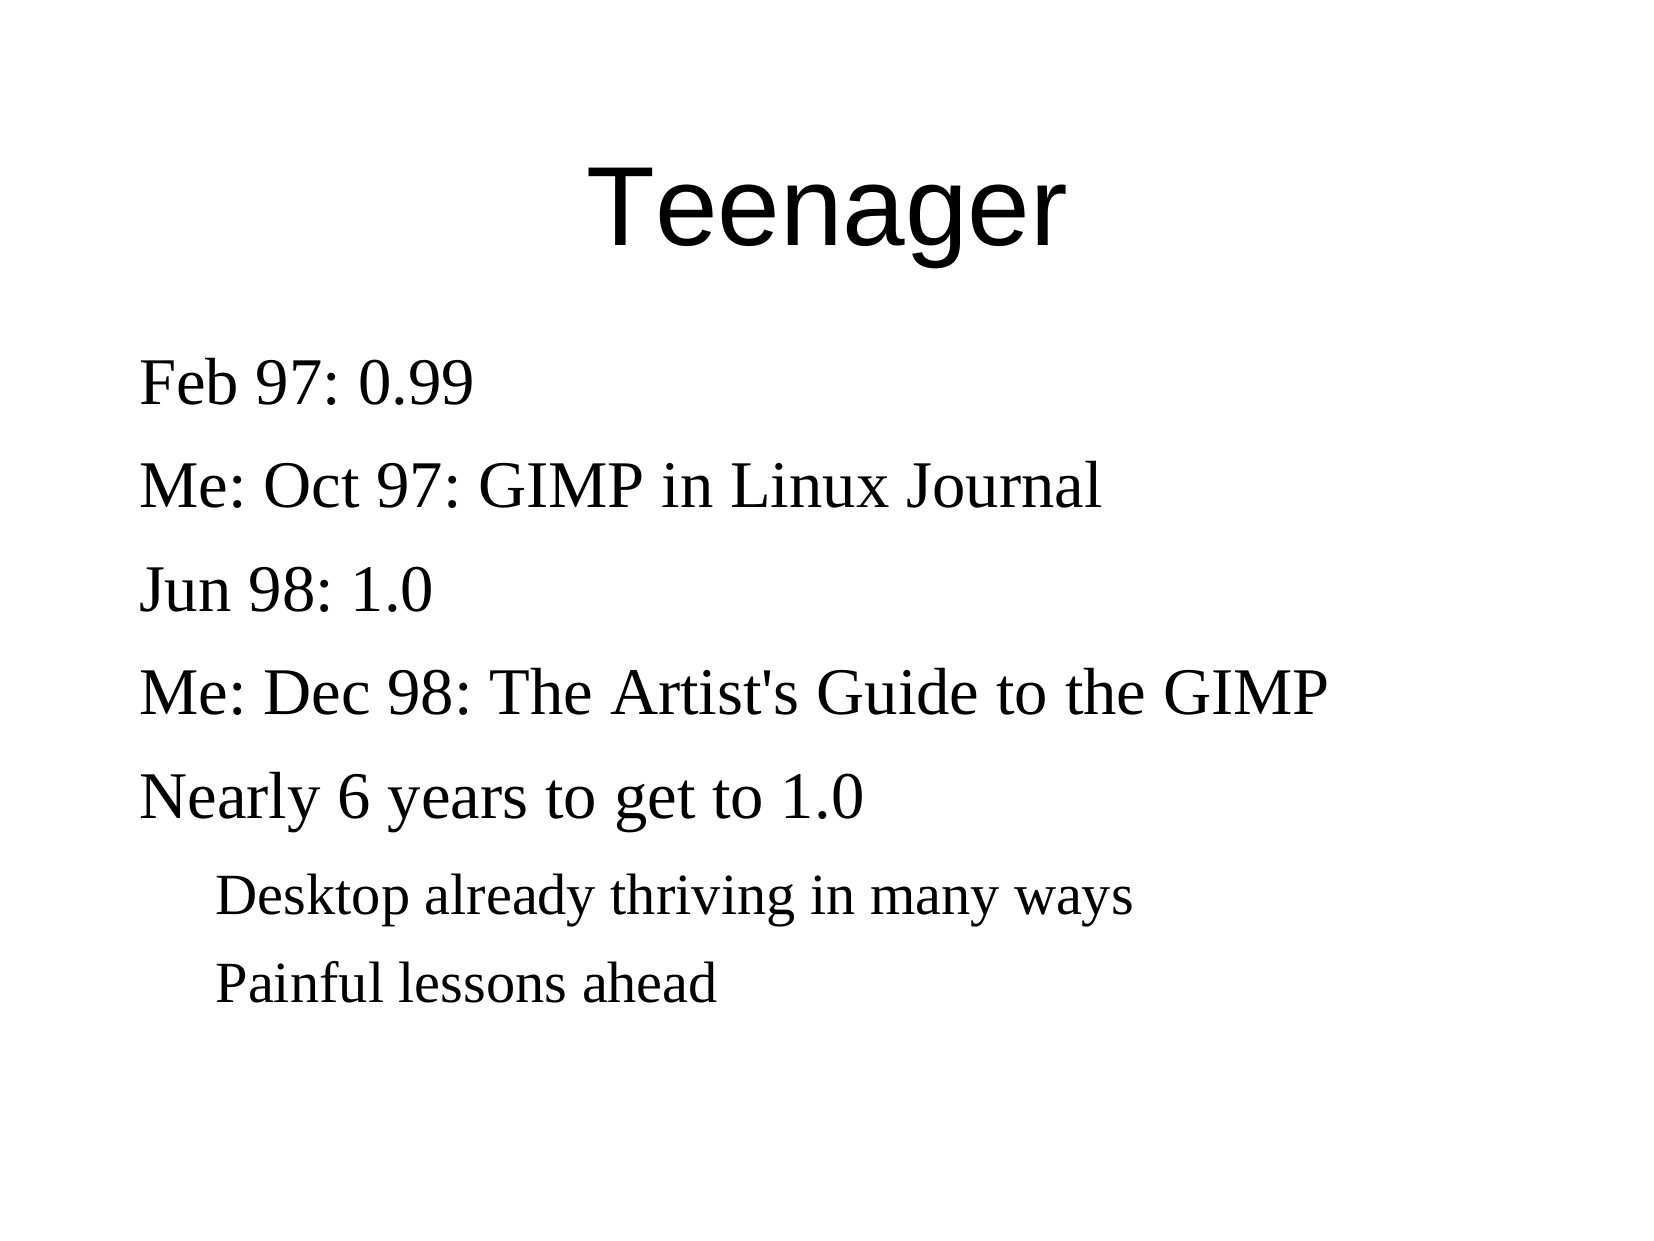

# Teenager
Feb 97: 0.99
Me: Oct 97: GIMP in Linux Journal
Jun 98: 1.0
Me: Dec 98: The Artist's Guide to the GIMP
Nearly 6 years to get to 1.0
Desktop already thriving in many ways
Painful lessons ahead